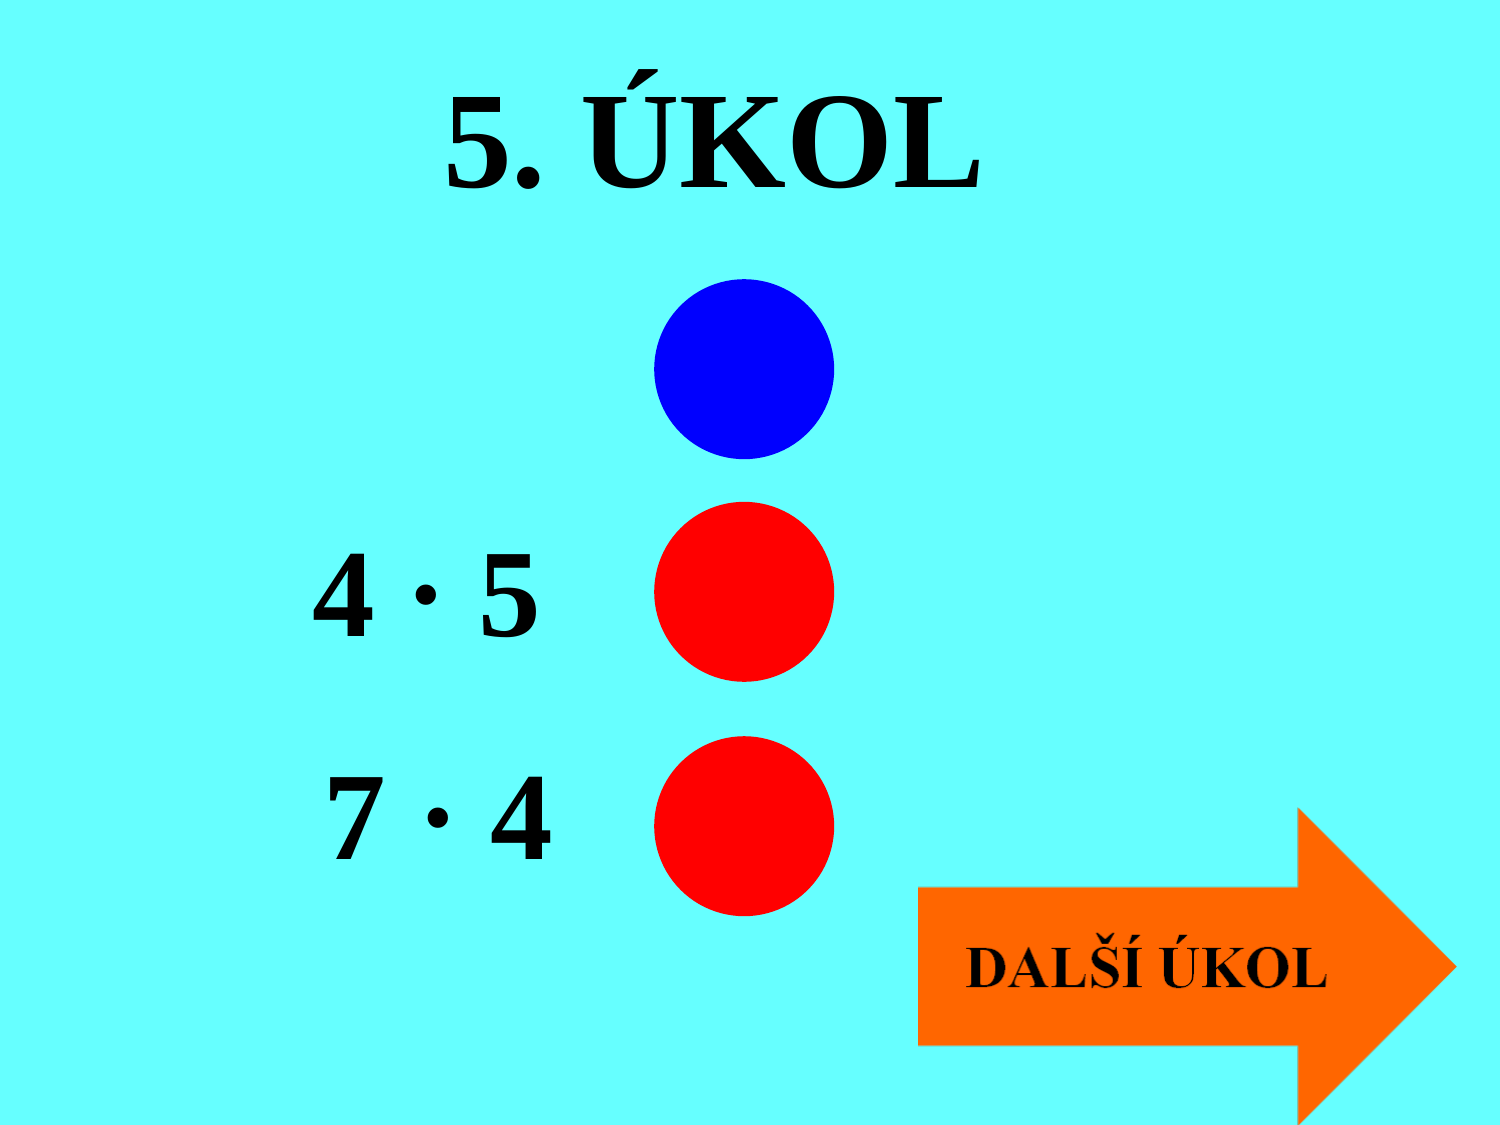

5. ÚKOL
 4 · 5
 7 · 4